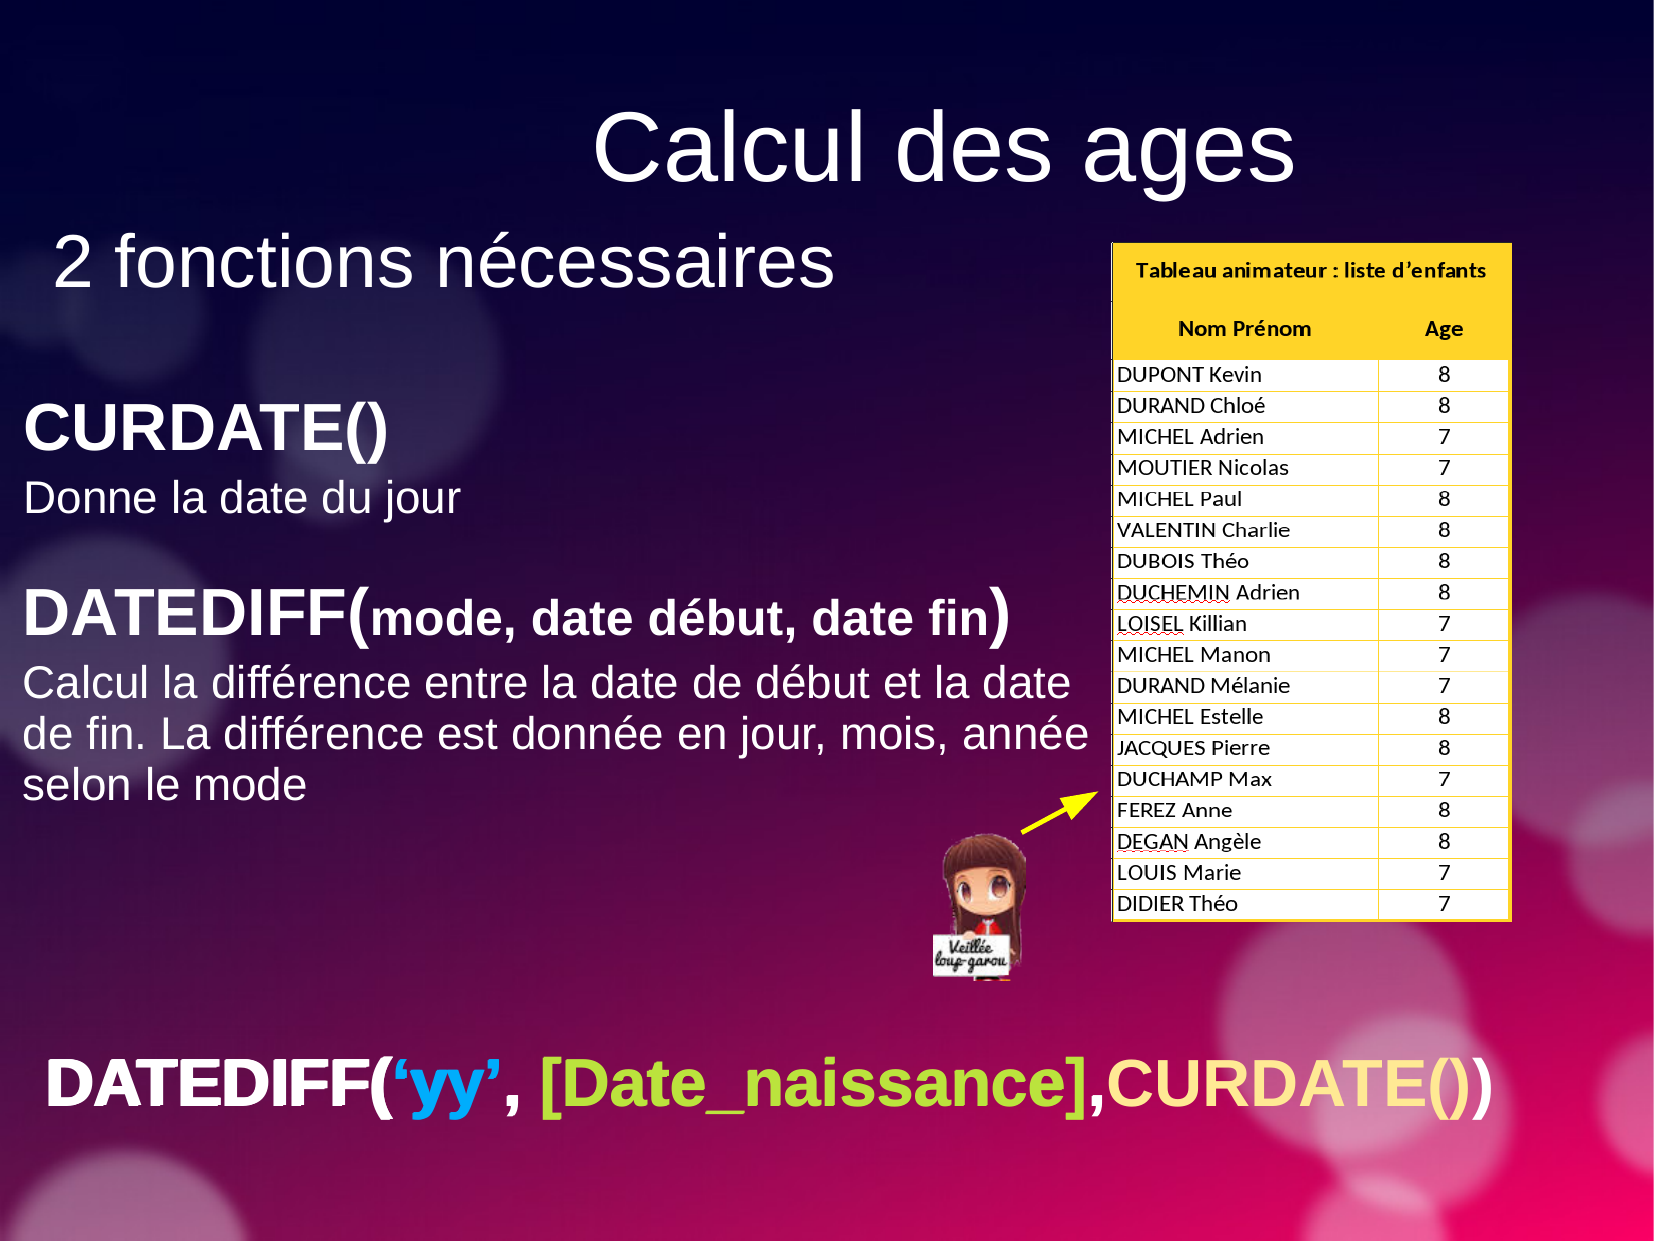

# Calcul des ages
2 fonctions nécessaires
CURDATE()
Donne la date du jour
DATEDIFF(mode, date début, date fin)
Calcul la différence entre la date de début et la date
de fin. La différence est donnée en jour, mois, année
selon le mode
DATEDIFF(
DATEDIFF(‘yy’,
DATEDIFF(‘yy’, [Date_naissance],
DATEDIFF(‘yy’, [Date_naissance],CURDATE())